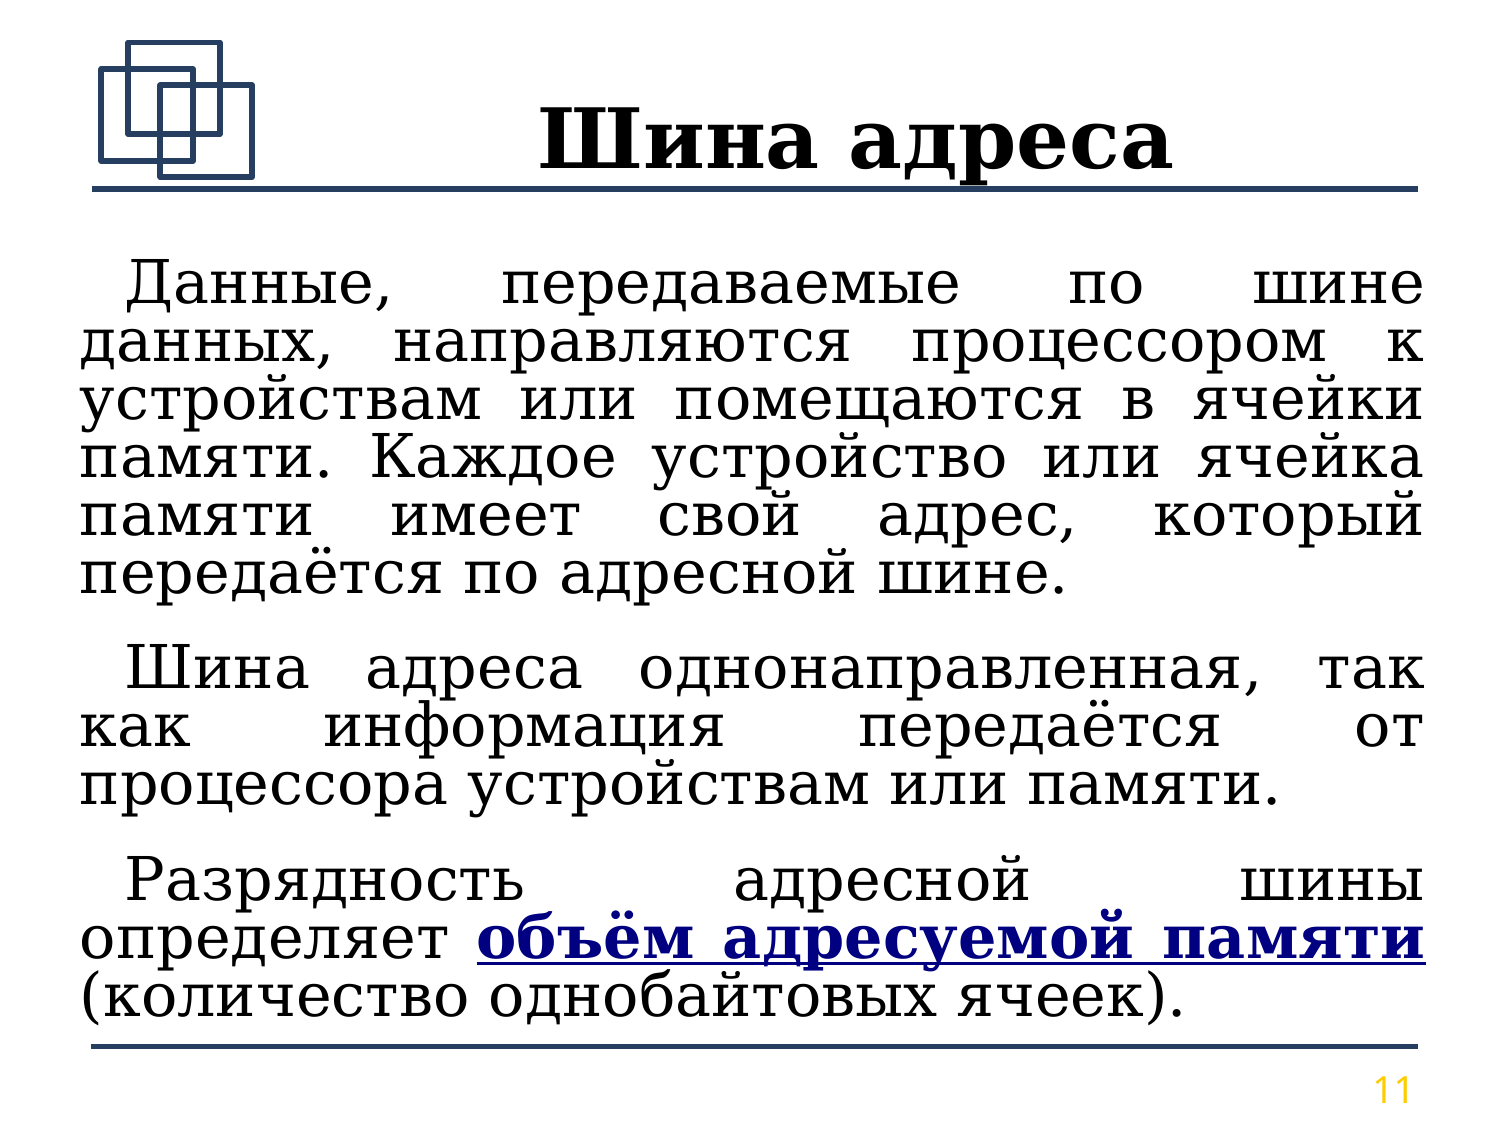

Шина адреса
Данные, передаваемые по шине данных, направляются процессором к устройствам или помещаются в ячейки памяти. Каждое устройство или ячейка памяти имеет свой адрес, который передаётся по адресной шине.
Шина адреса однонаправленная, так как информация передаётся от процессора устройствам или памяти.
Разрядность адресной шины определяет объём адресуемой памяти (количество однобайтовых ячеек).